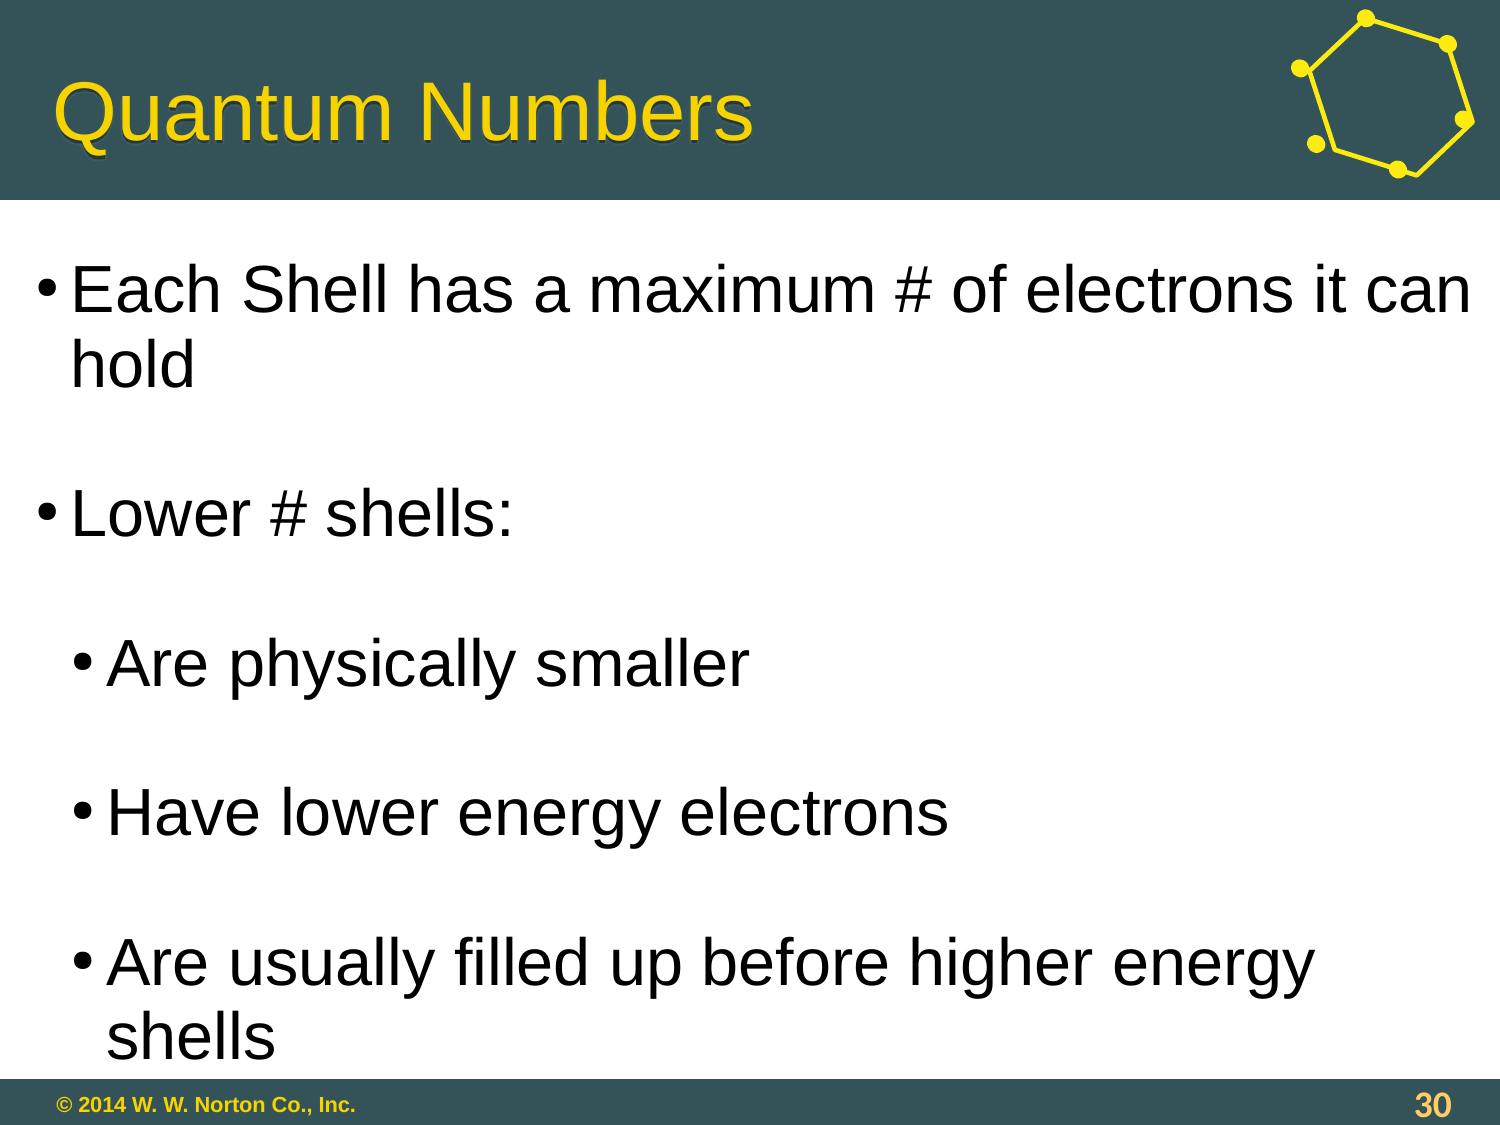

# Quantum Numbers
Each Shell has a maximum # of electrons it can hold
Lower # shells:
Are physically smaller
Have lower energy electrons
Are usually filled up before higher energy shells